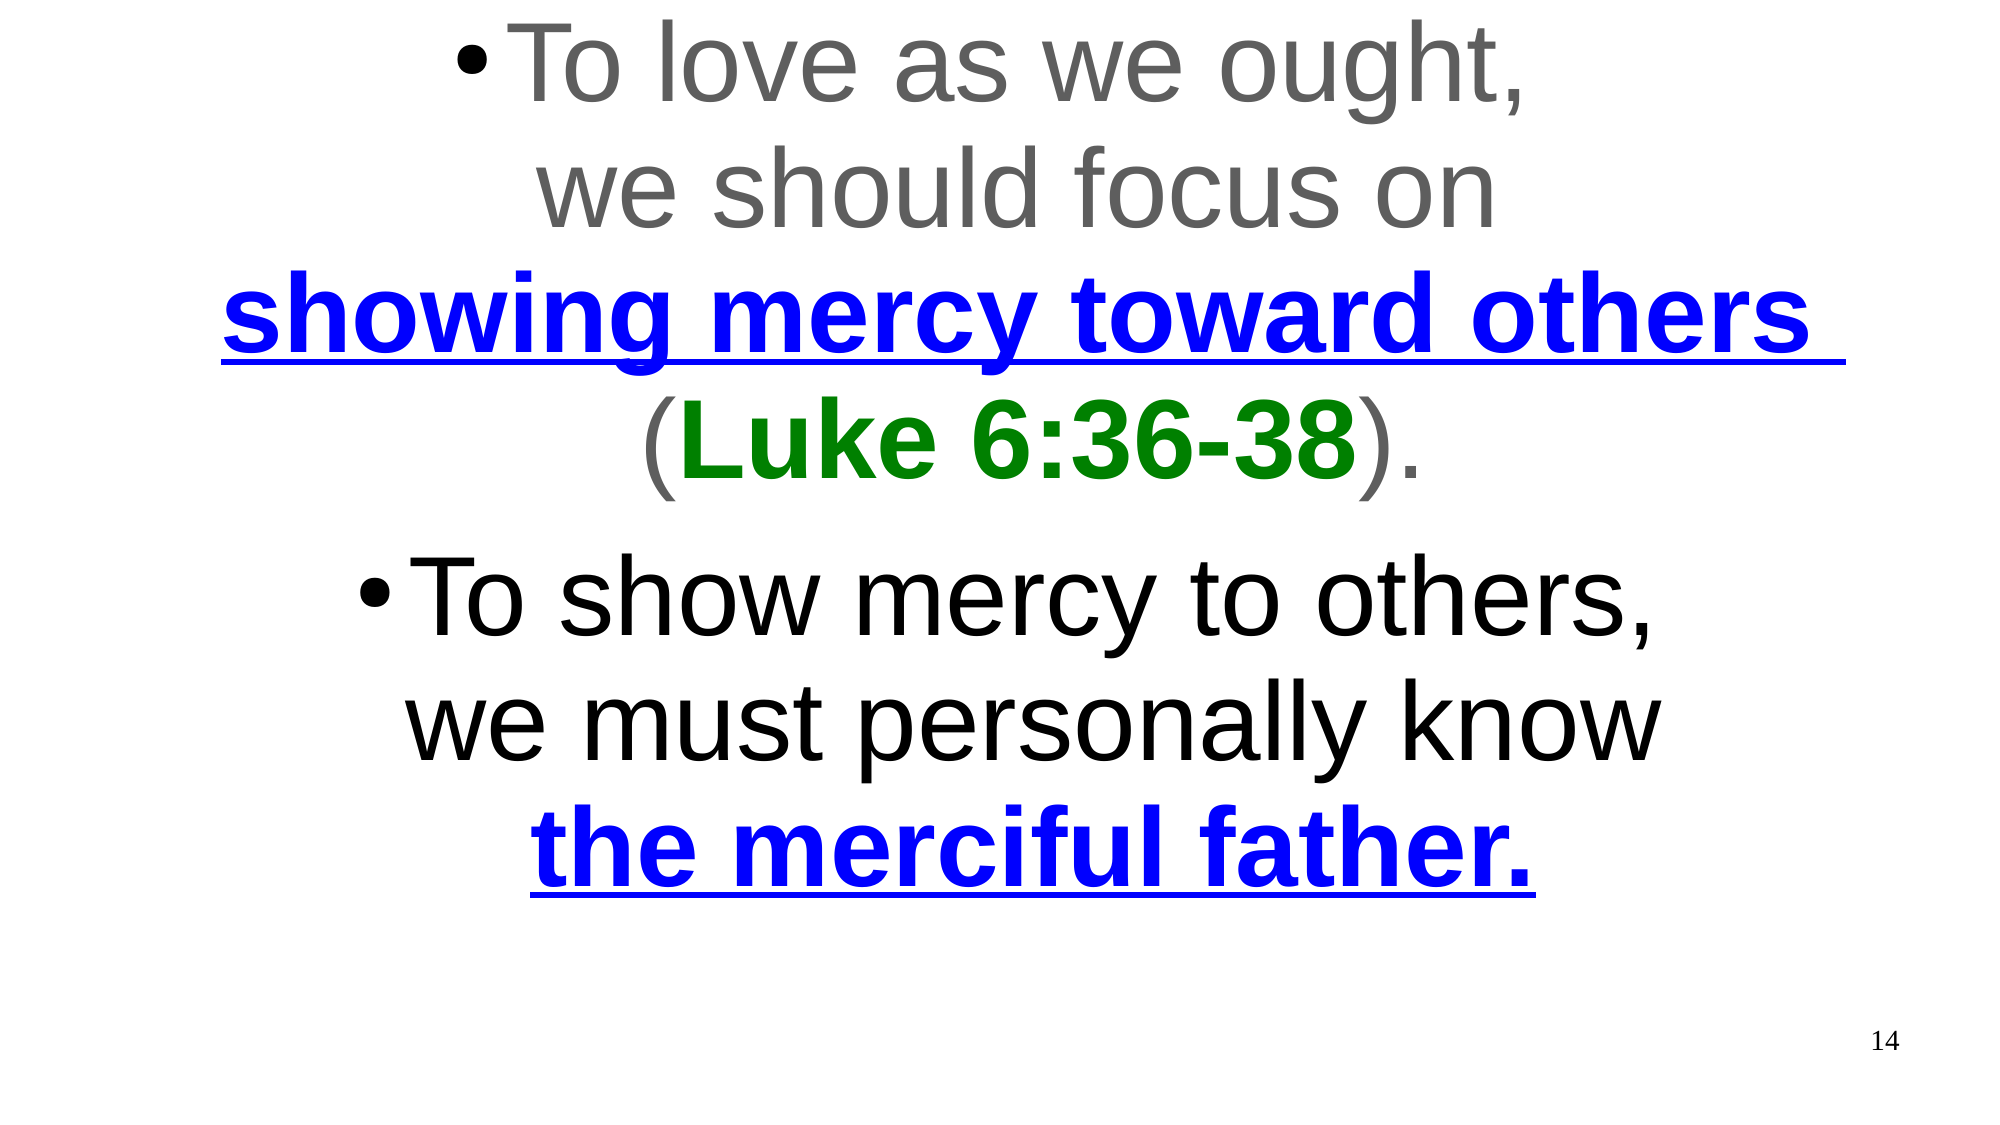

# To love as we ought, we should focus on showing mercy toward others (Luke 6:36-38).
To show mercy to others,
 we must personally know
the merciful father.
14